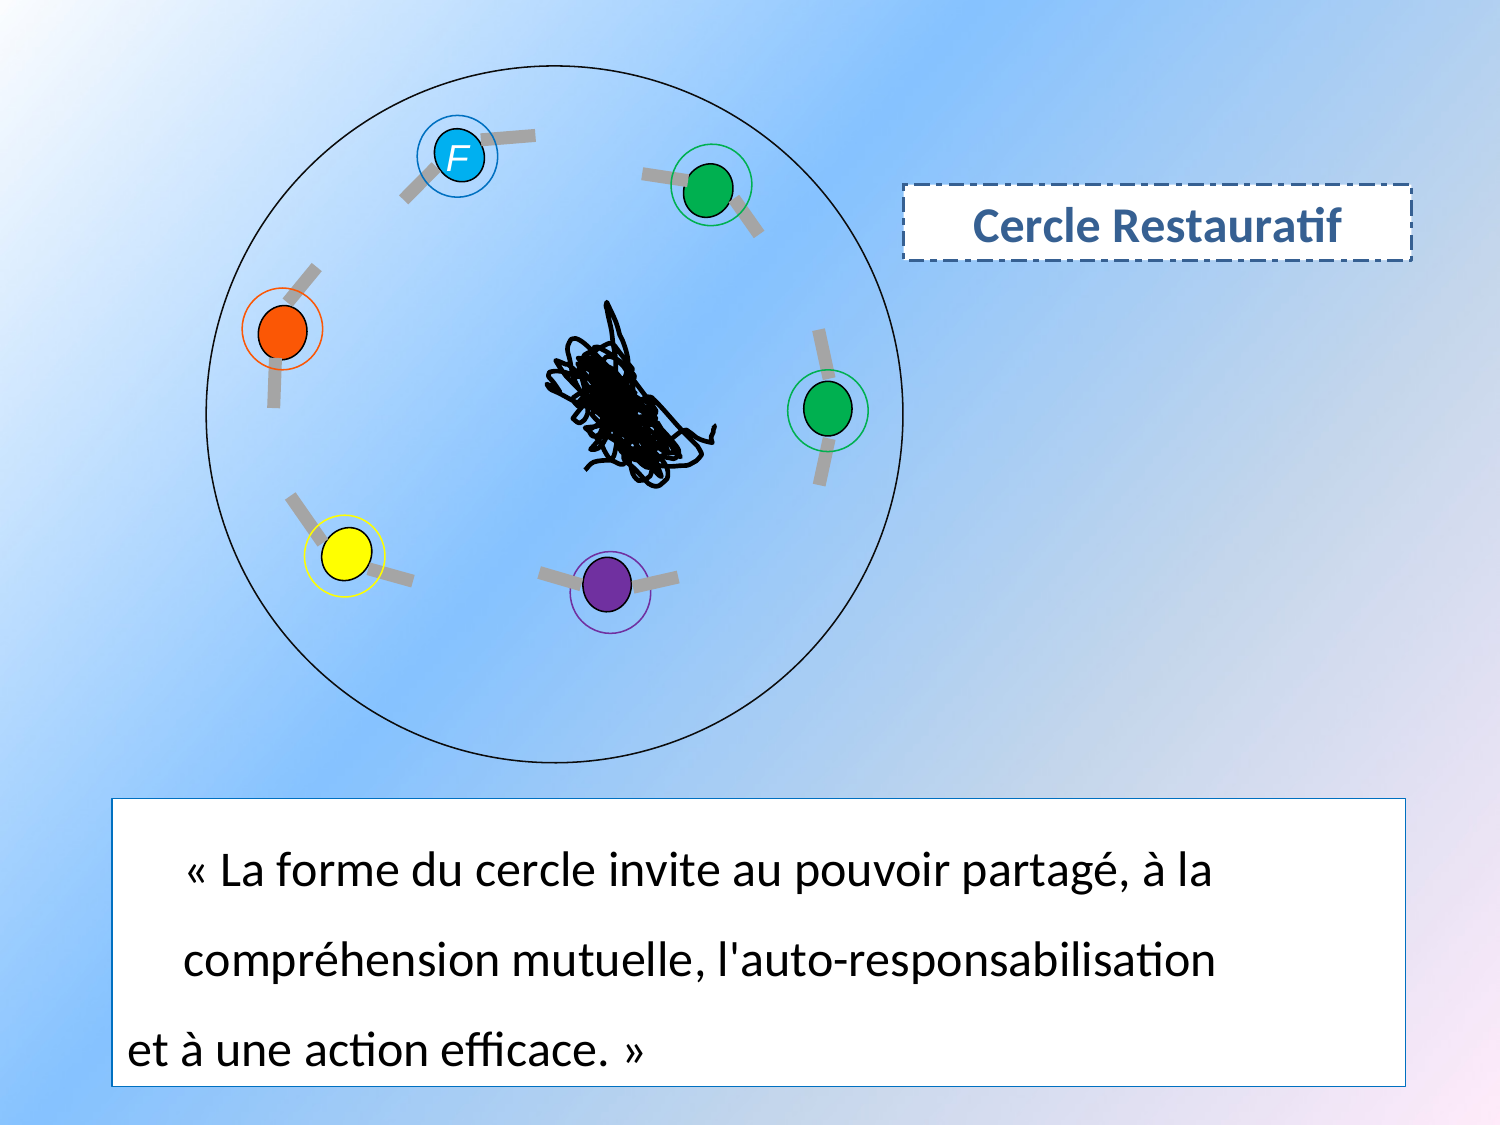

F
Cercle Restauratif
	« La forme du cercle invite au pouvoir partagé, à la compréhension mutuelle, l'auto-responsabilisation
et à une action efficace. »